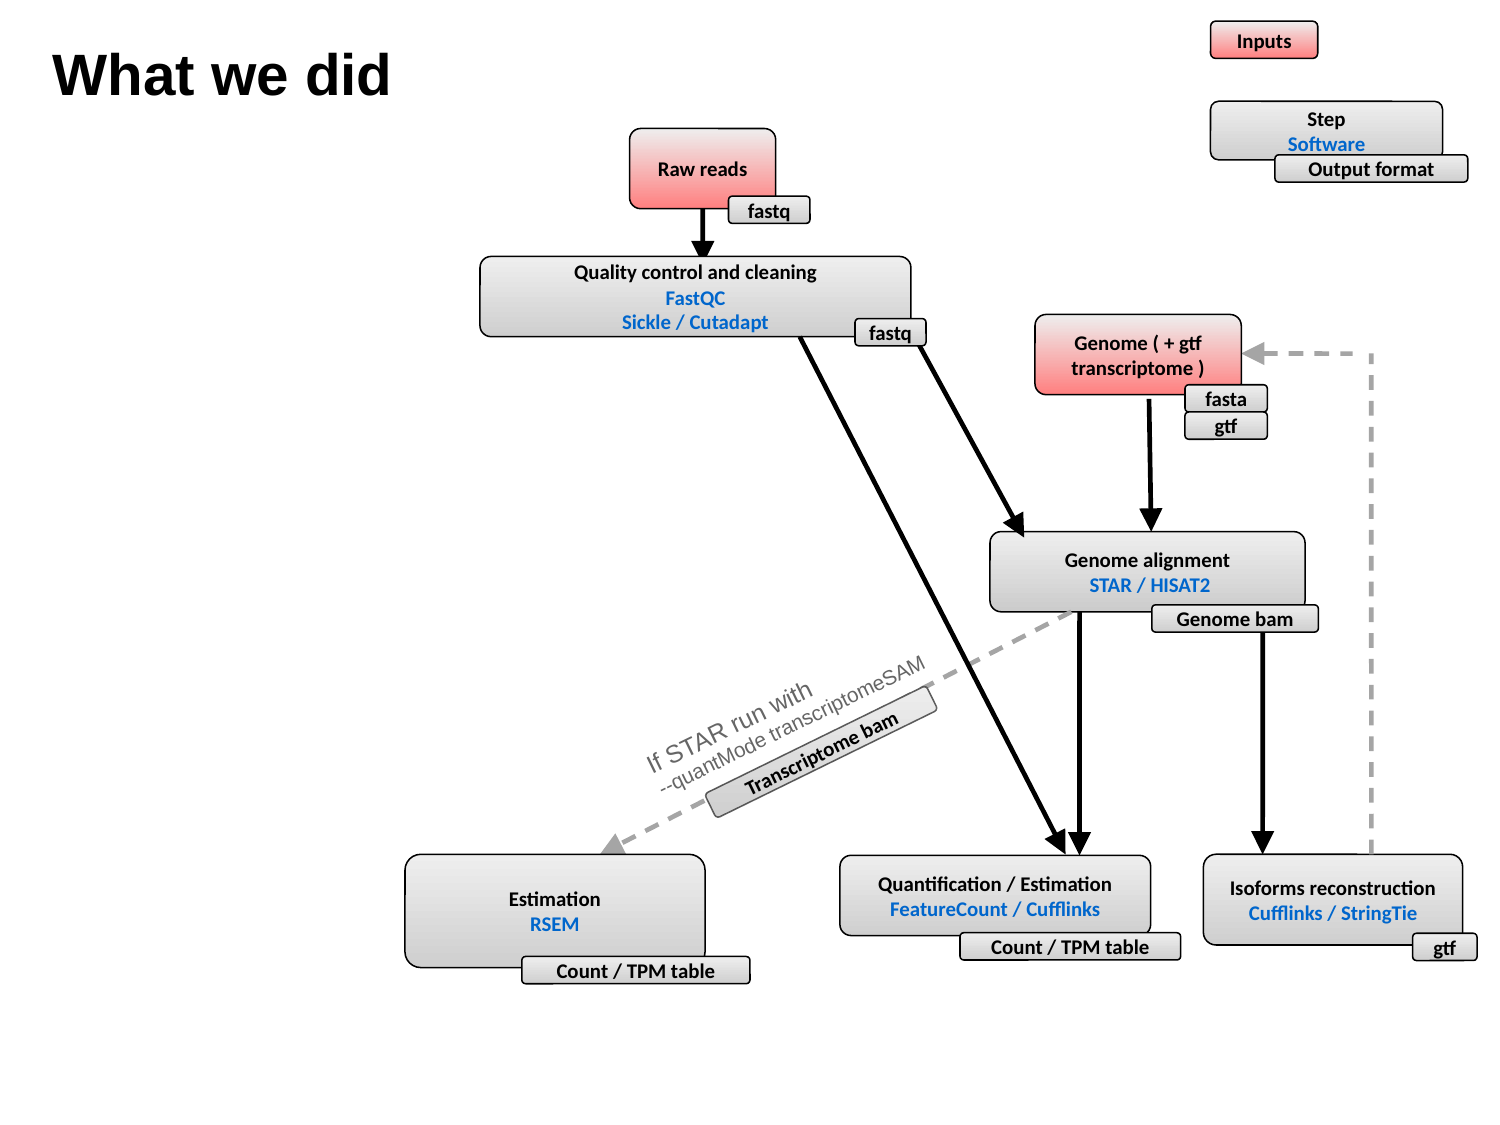

Inputs
What we did
Step
Software
Raw reads
Output format
fastq
Quality control and cleaning
FastQC
Sickle / Cutadapt
Genome ( + gtf transcriptome )
fastq
fasta
gtf
Genome alignment
 STAR / HISAT2
Genome bam
If STAR run with
--quantMode transcriptomeSAM
Transcriptome bam
Estimation
RSEM
Isoforms reconstruction
Cufflinks / StringTie
Quantification / Estimation
FeatureCount / Cufflinks
Count / TPM table
gtf
Count / TPM table